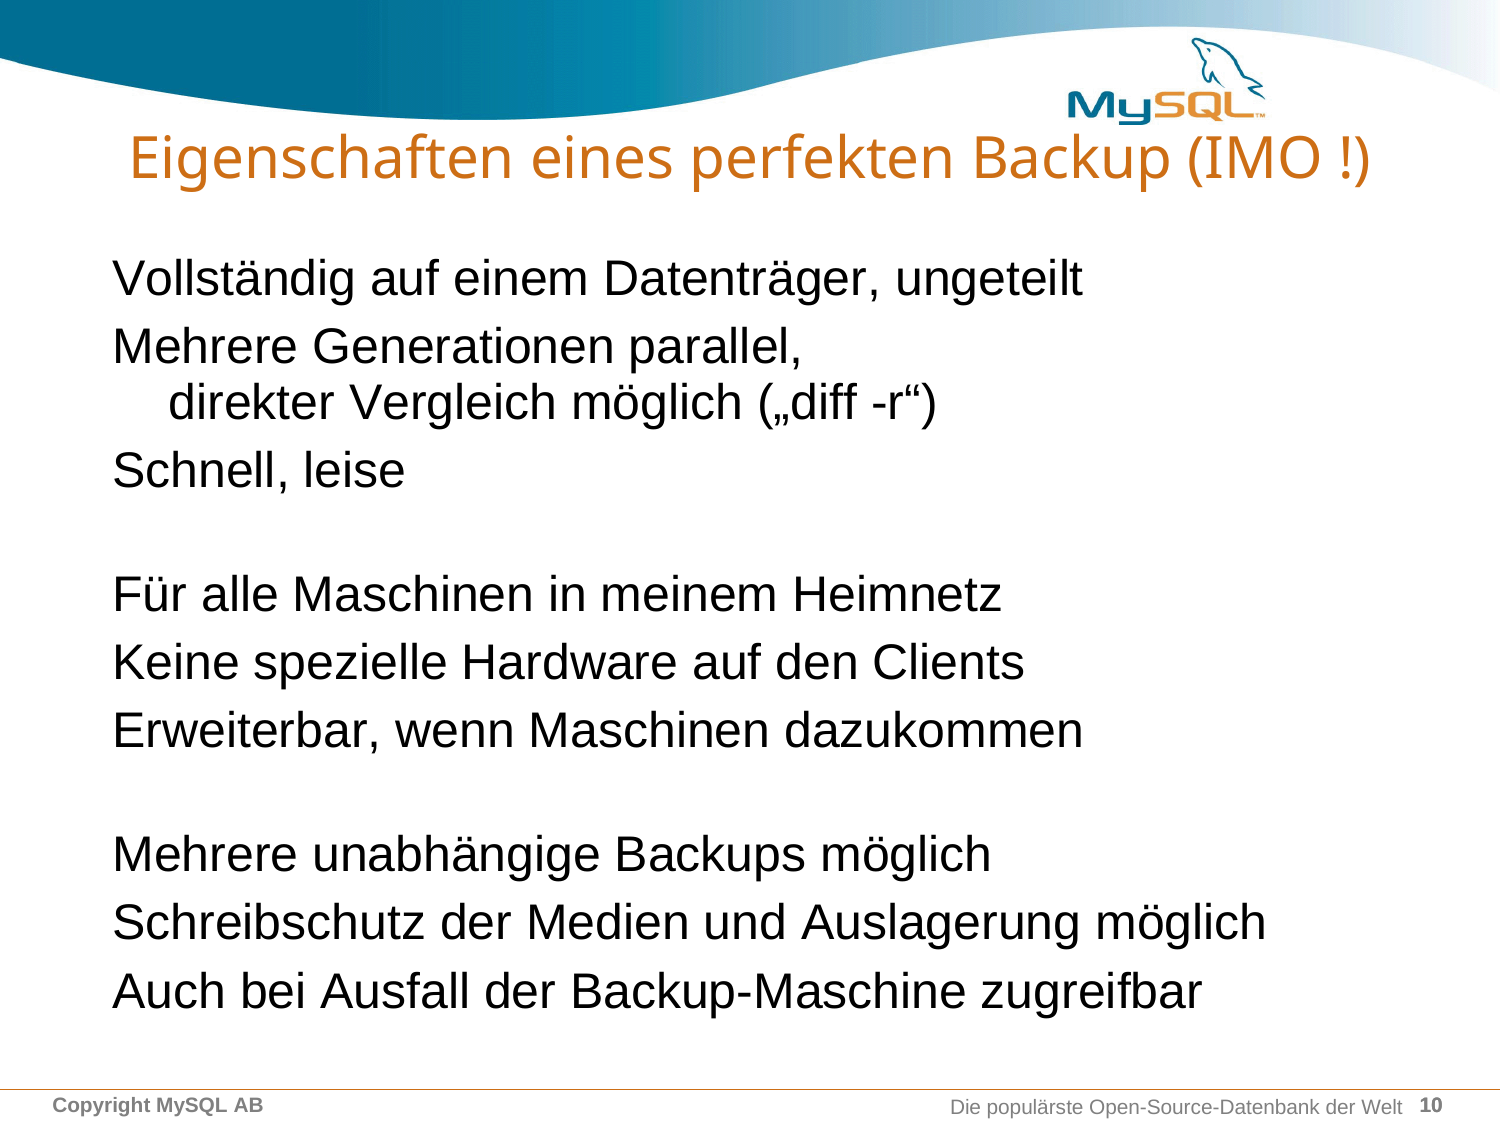

# Eigenschaften eines perfekten Backup (IMO !)
Vollständig auf einem Datenträger, ungeteilt
Mehrere Generationen parallel,
direkter Vergleich möglich („diff -r“)
Schnell, leise
Für alle Maschinen in meinem Heimnetz
Keine spezielle Hardware auf den Clients
Erweiterbar, wenn Maschinen dazukommen
Mehrere unabhängige Backups möglich
Schreibschutz der Medien und Auslagerung möglich
Auch bei Ausfall der Backup-Maschine zugreifbar